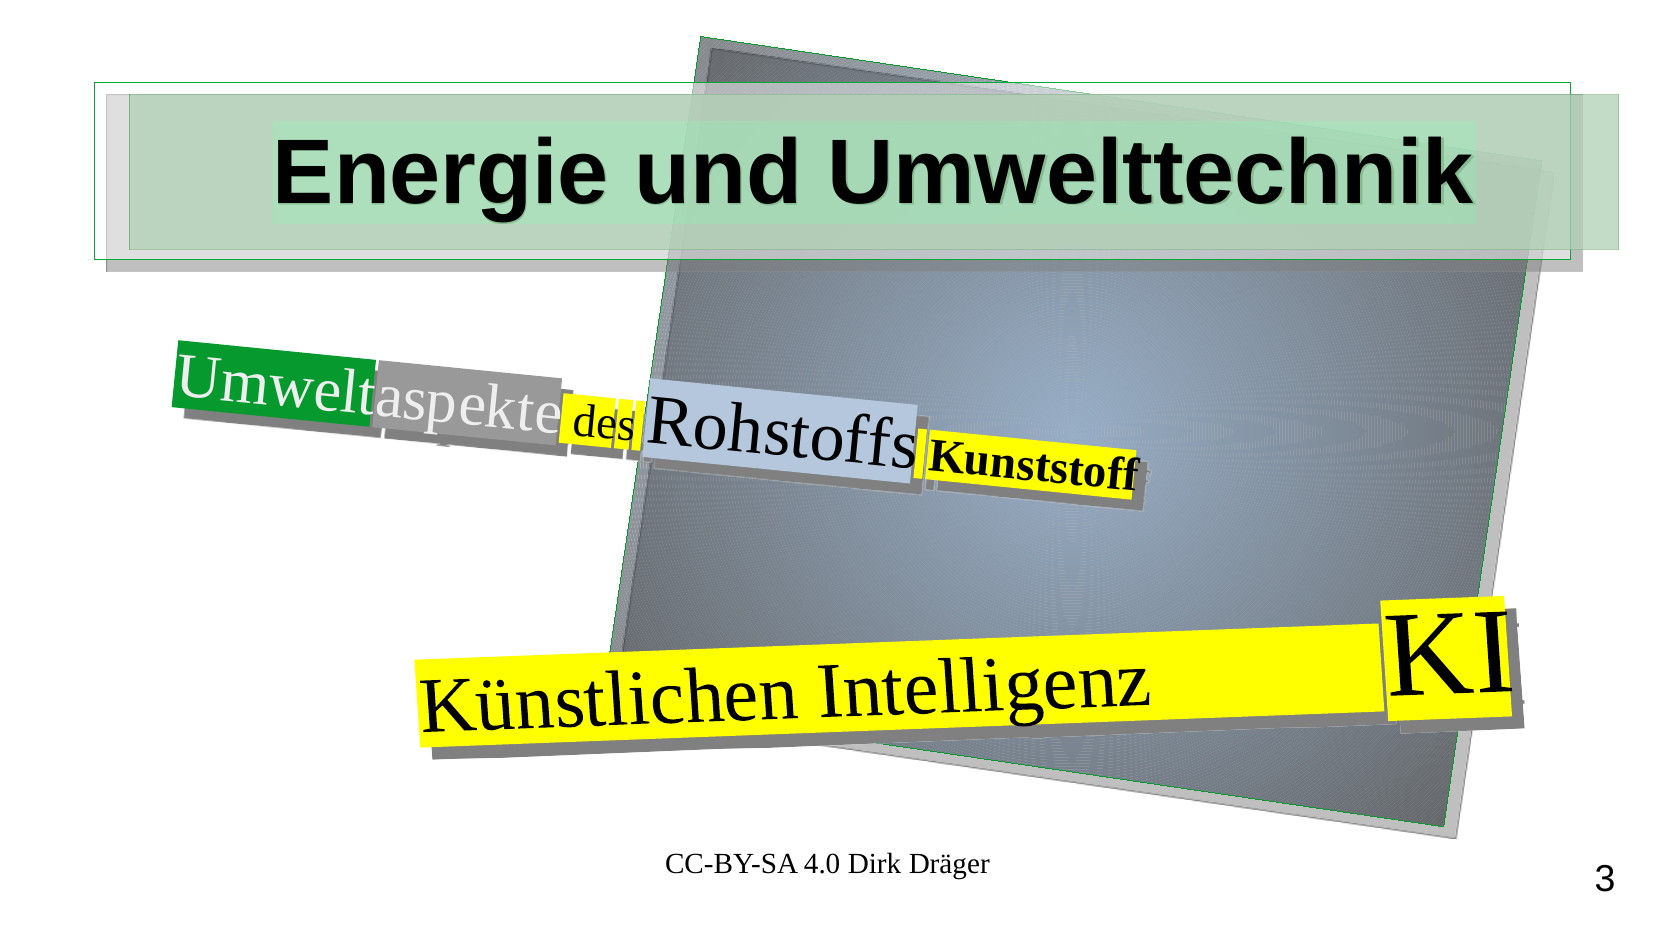

# Energie und Umwelttechnik
CC-BY-SA 4.0 Dirk Dräger